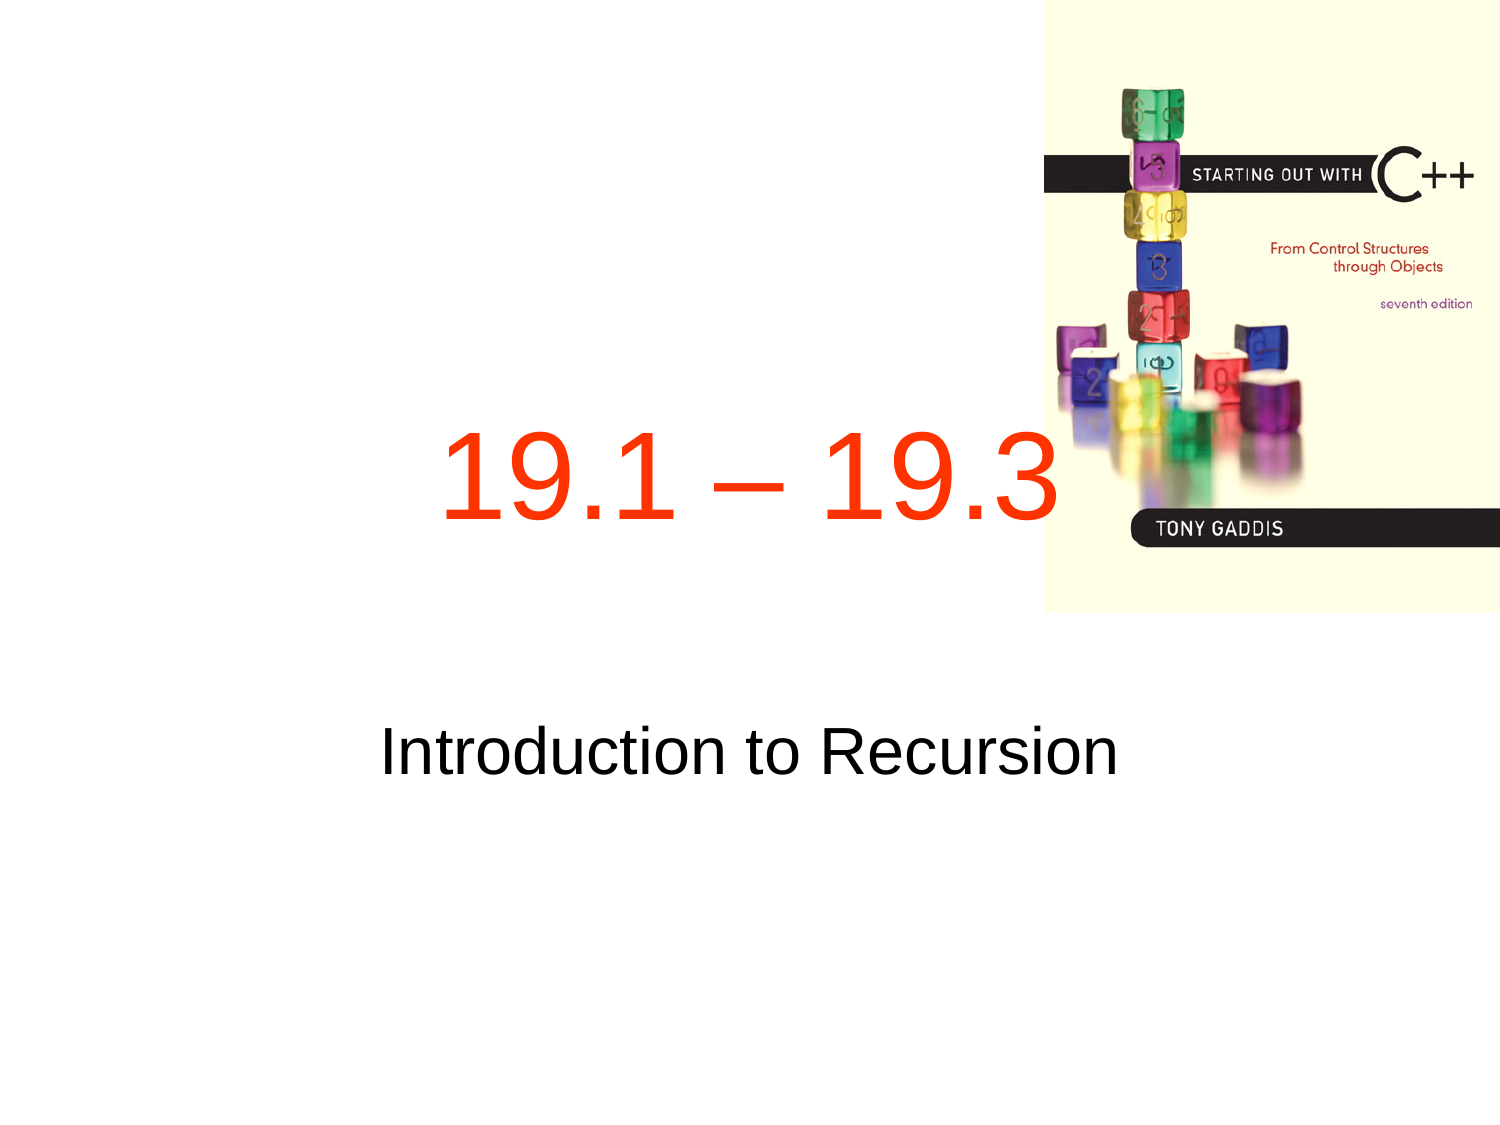

# 19.1 – 19.3
Introduction to Recursion